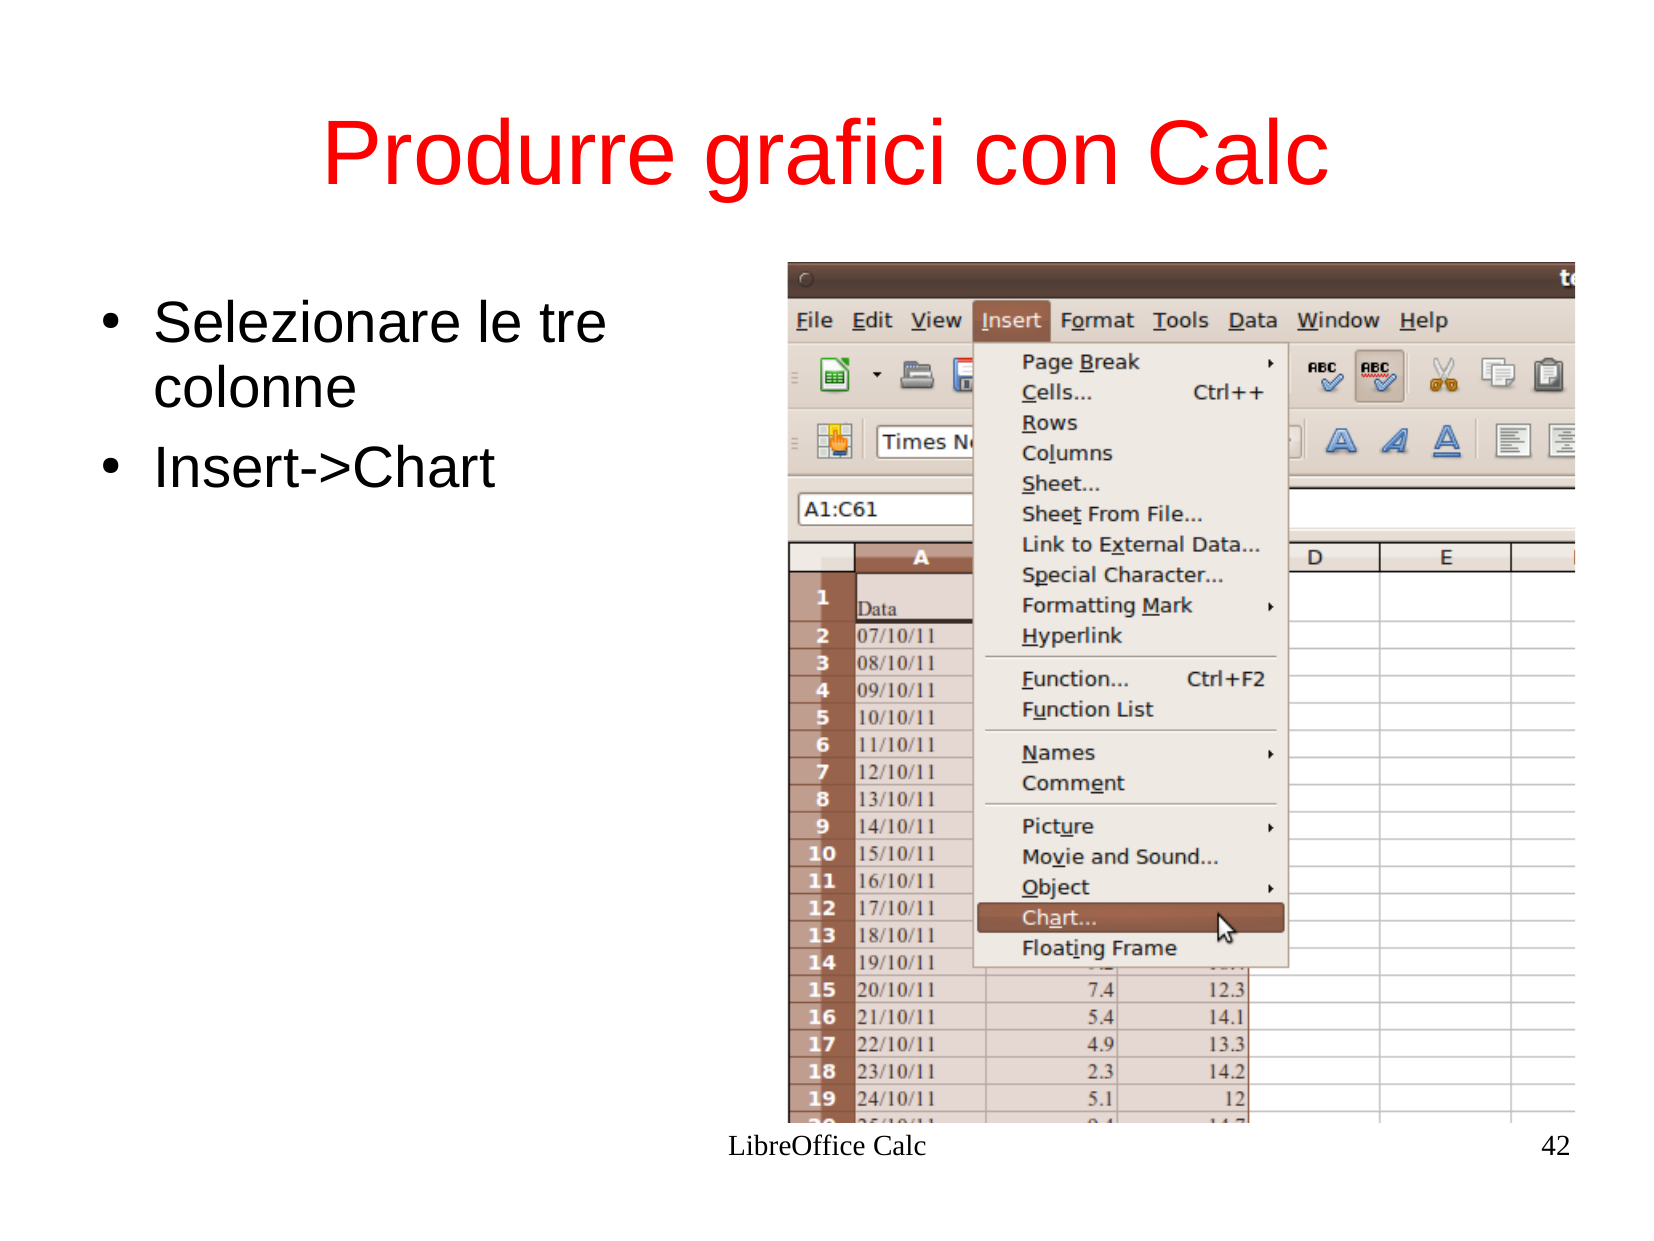

# Produrre grafici con Calc
Selezionare le tre colonne
Insert->Chart
LibreOffice Calc
42